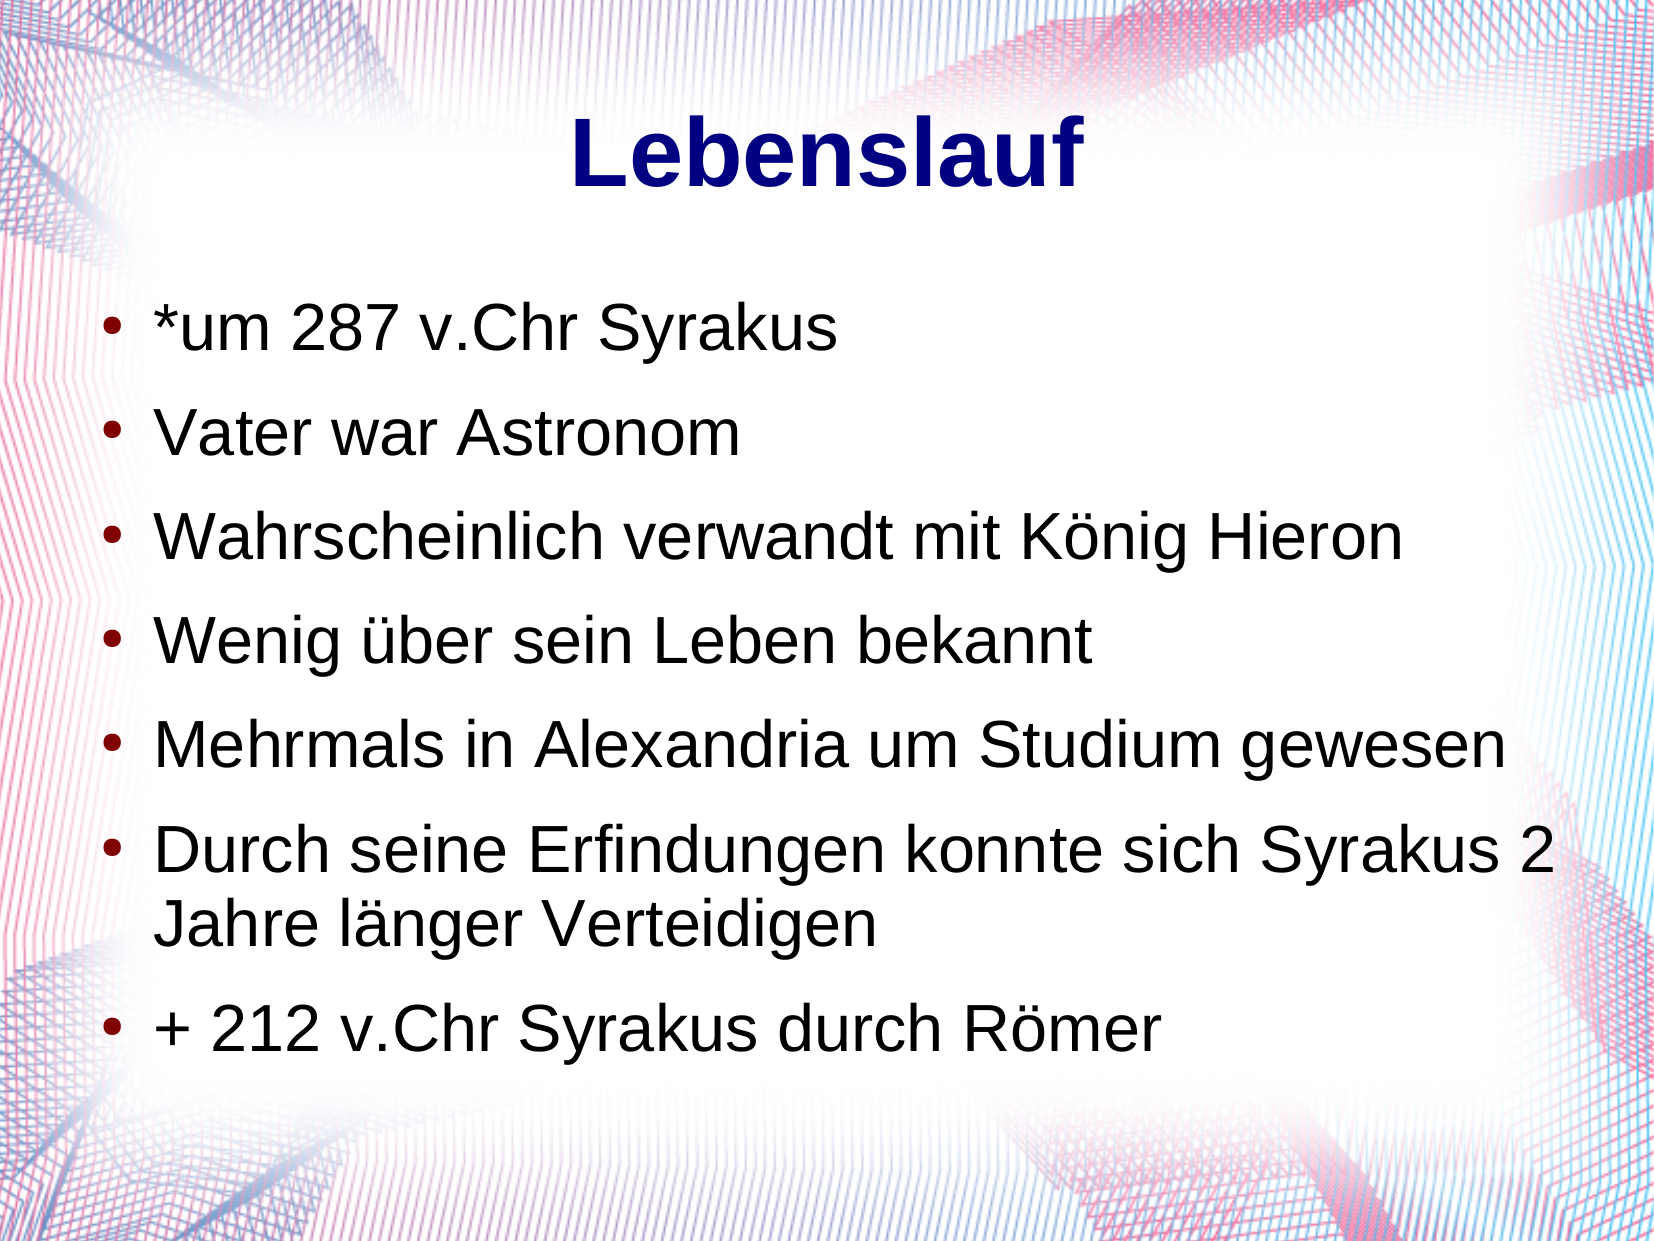

# Lebenslauf
*um 287 v.Chr Syrakus
Vater war Astronom
Wahrscheinlich verwandt mit König Hieron
Wenig über sein Leben bekannt
Mehrmals in Alexandria um Studium gewesen
Durch seine Erfindungen konnte sich Syrakus 2 Jahre länger Verteidigen
+ 212 v.Chr Syrakus durch Römer